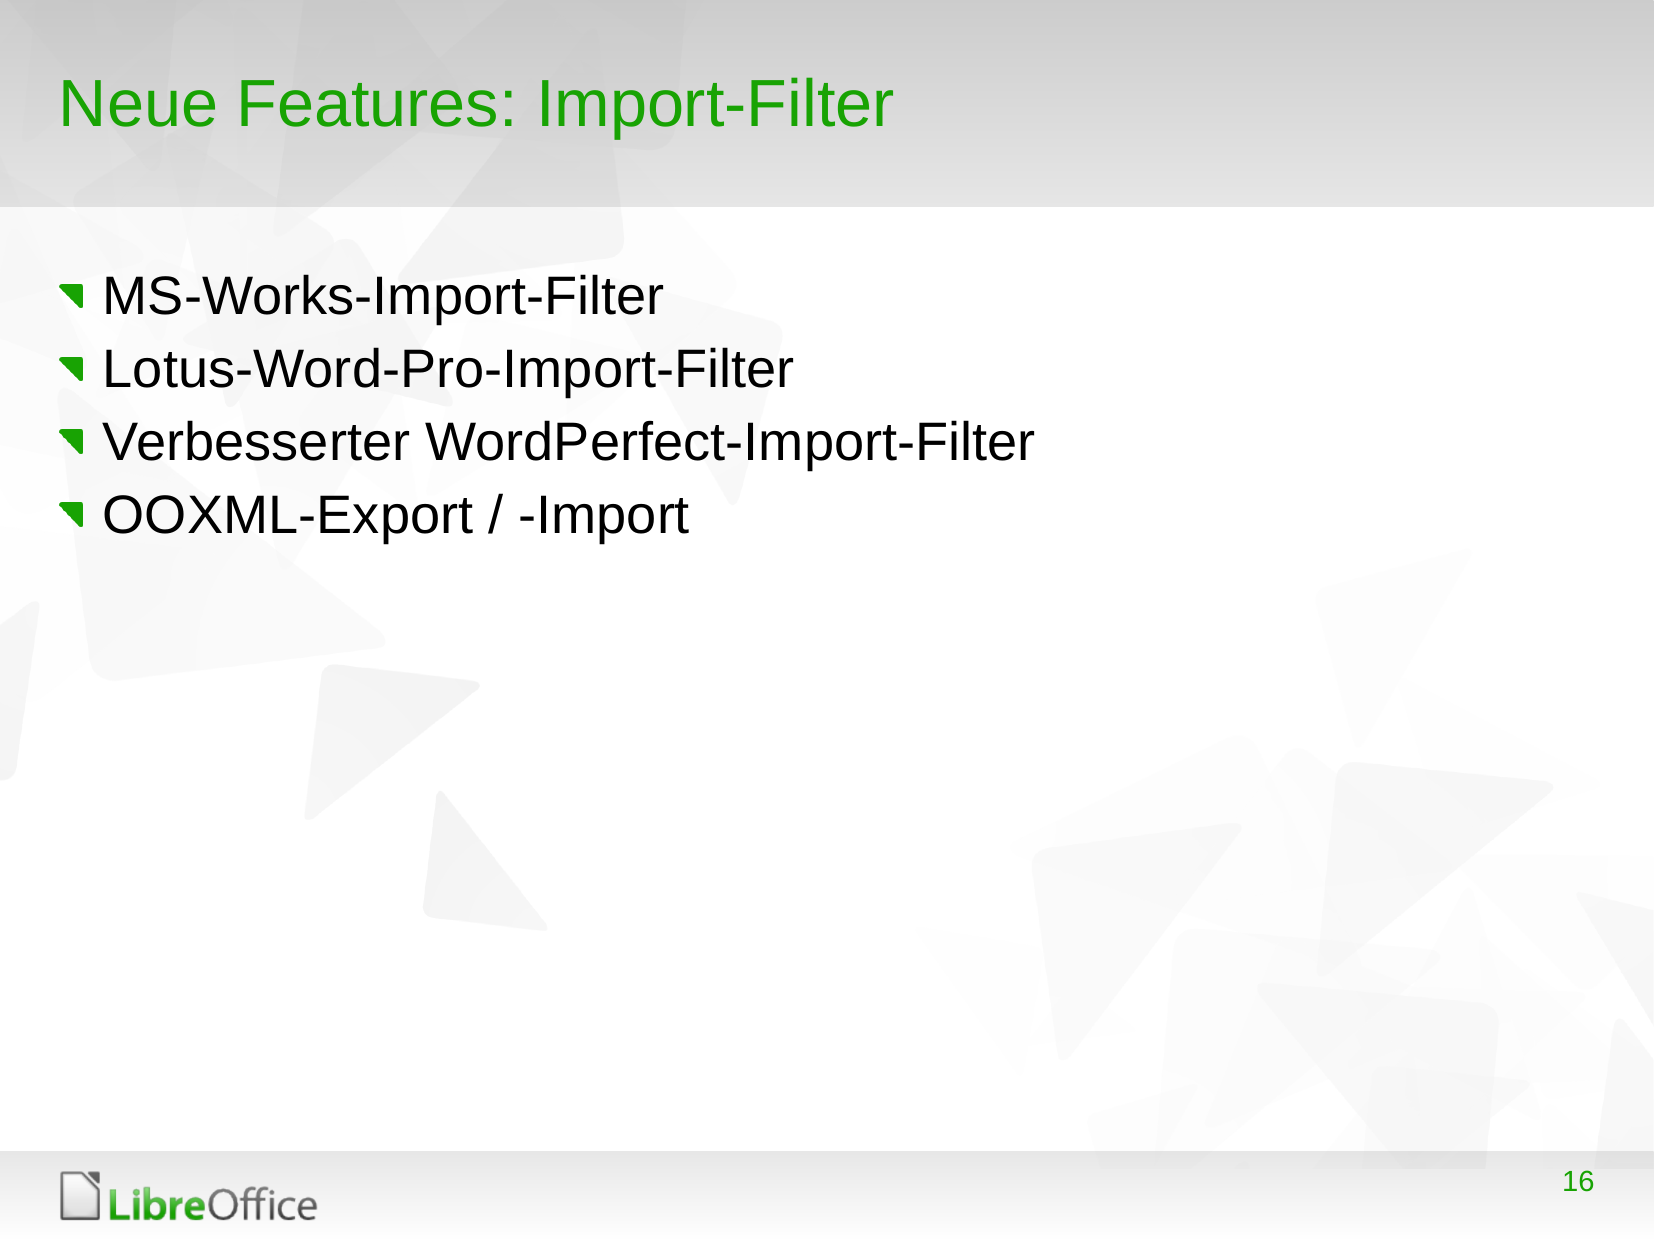

# Neue Features: Import-Filter
MS-Works-Import-Filter
Lotus-Word-Pro-Import-Filter
Verbesserter WordPerfect-Import-Filter
OOXML-Export / -Import
16